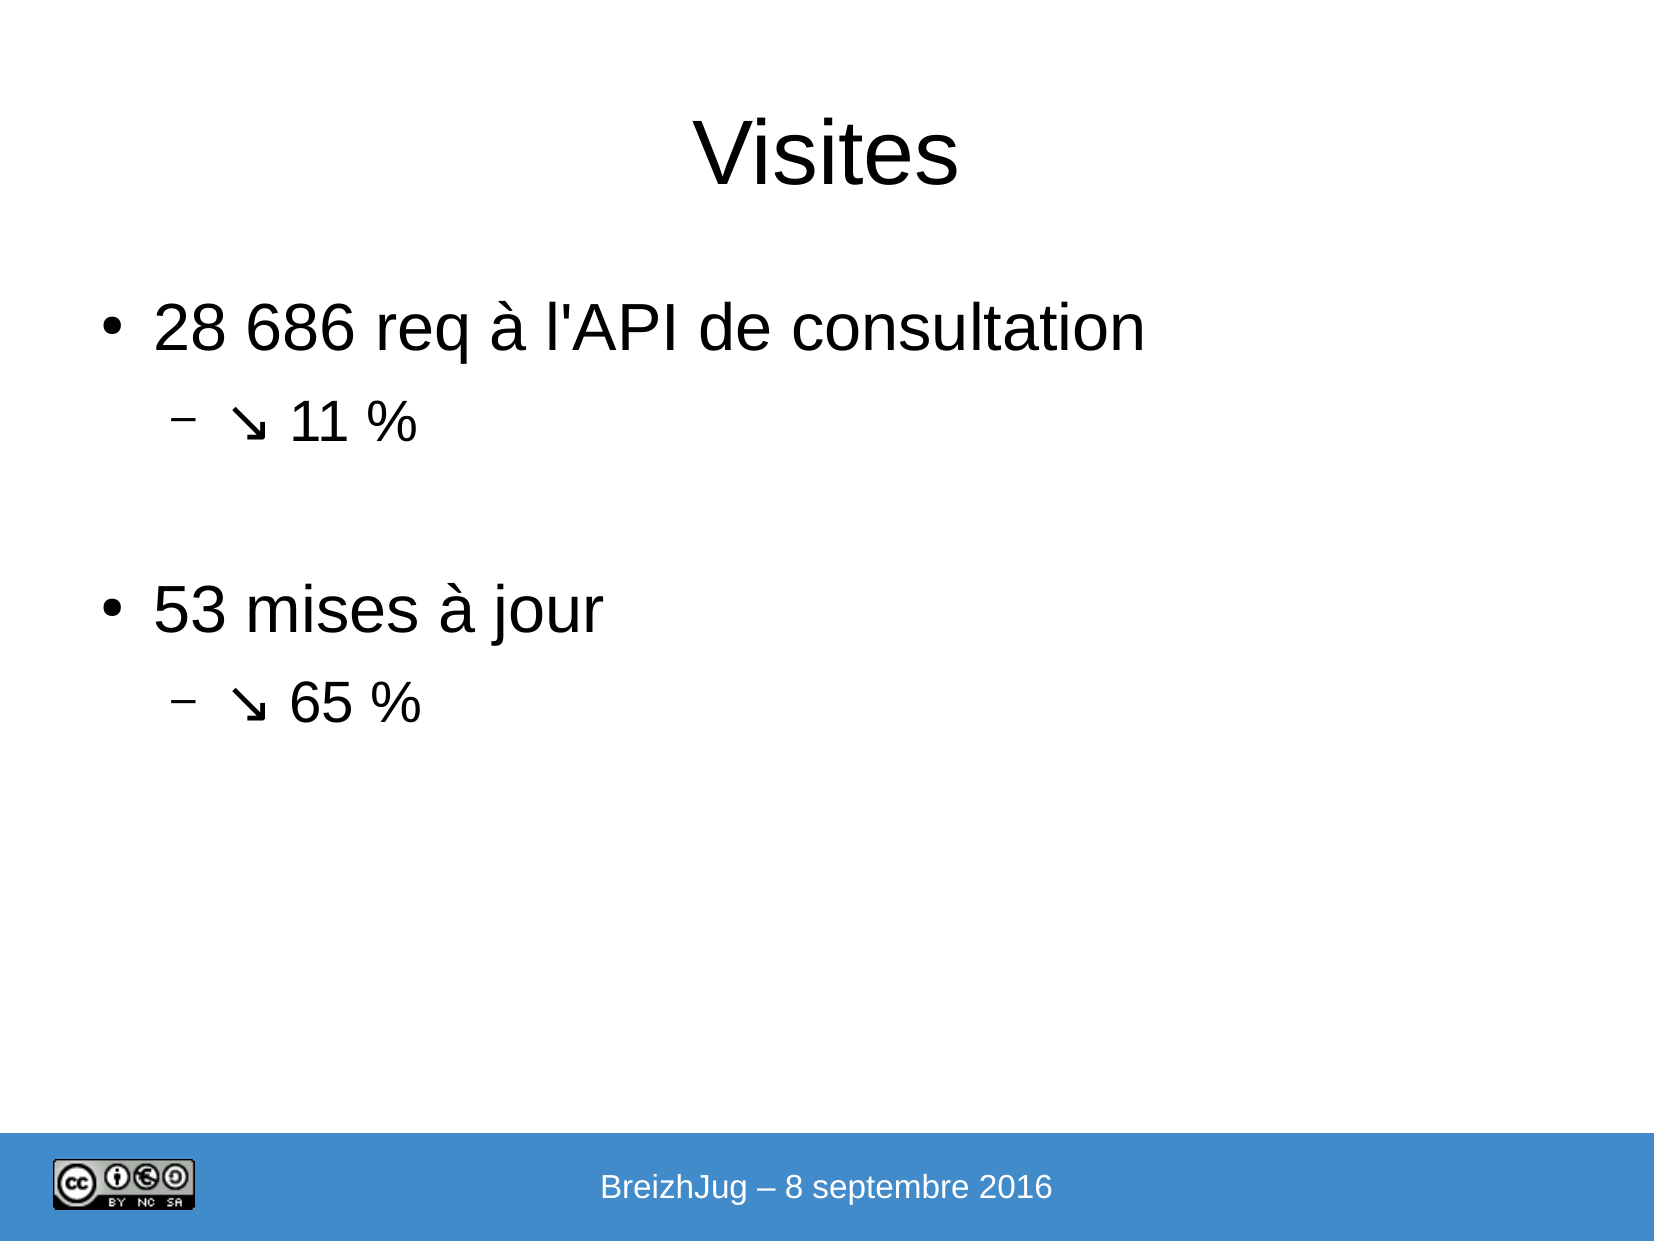

# Visites
28 686 req à l'API de consultation
↘ 11 %
53 mises à jour
↘ 65 %